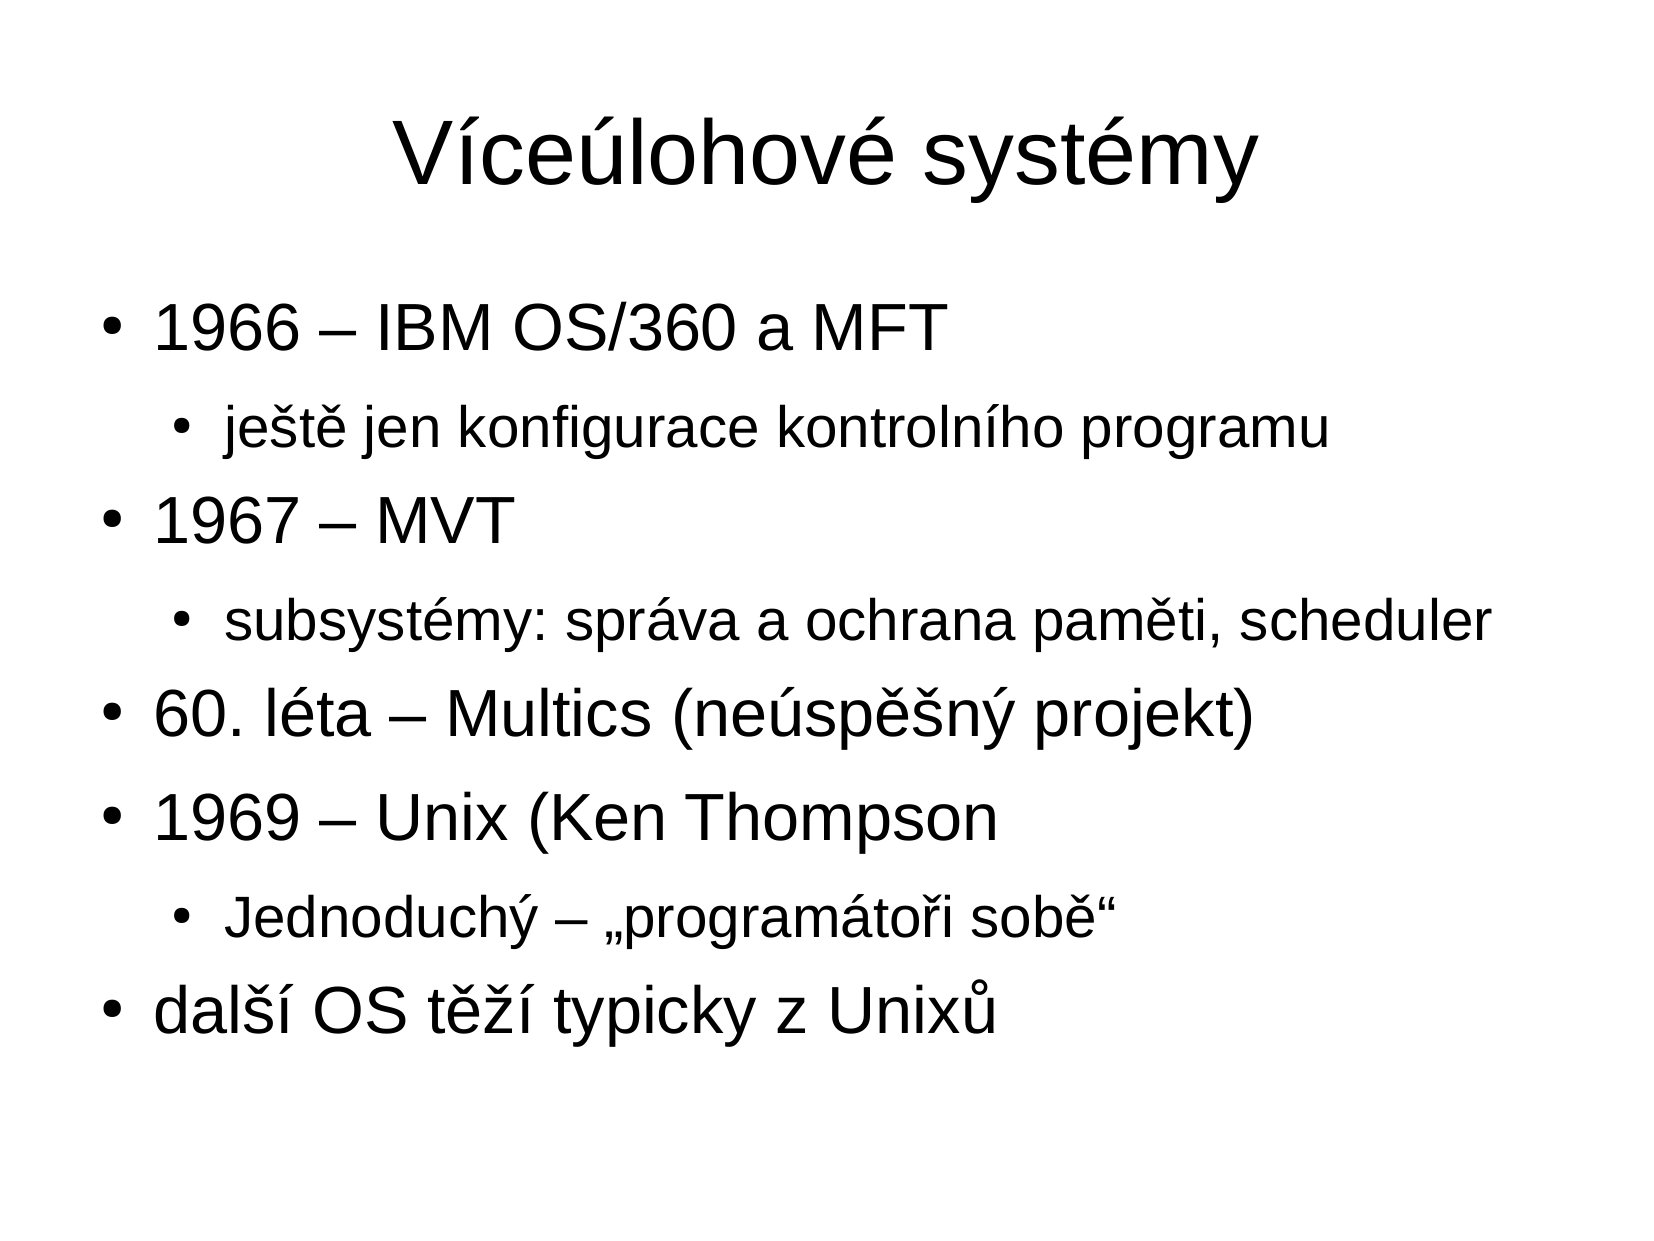

# Víceúlohové systémy
1966 – IBM OS/360 a MFT
ještě jen konfigurace kontrolního programu
1967 – MVT
subsystémy: správa a ochrana paměti, scheduler
60. léta – Multics (neúspěšný projekt)
1969 – Unix (Ken Thompson
Jednoduchý – „programátoři sobě“
další OS těží typicky z Unixů